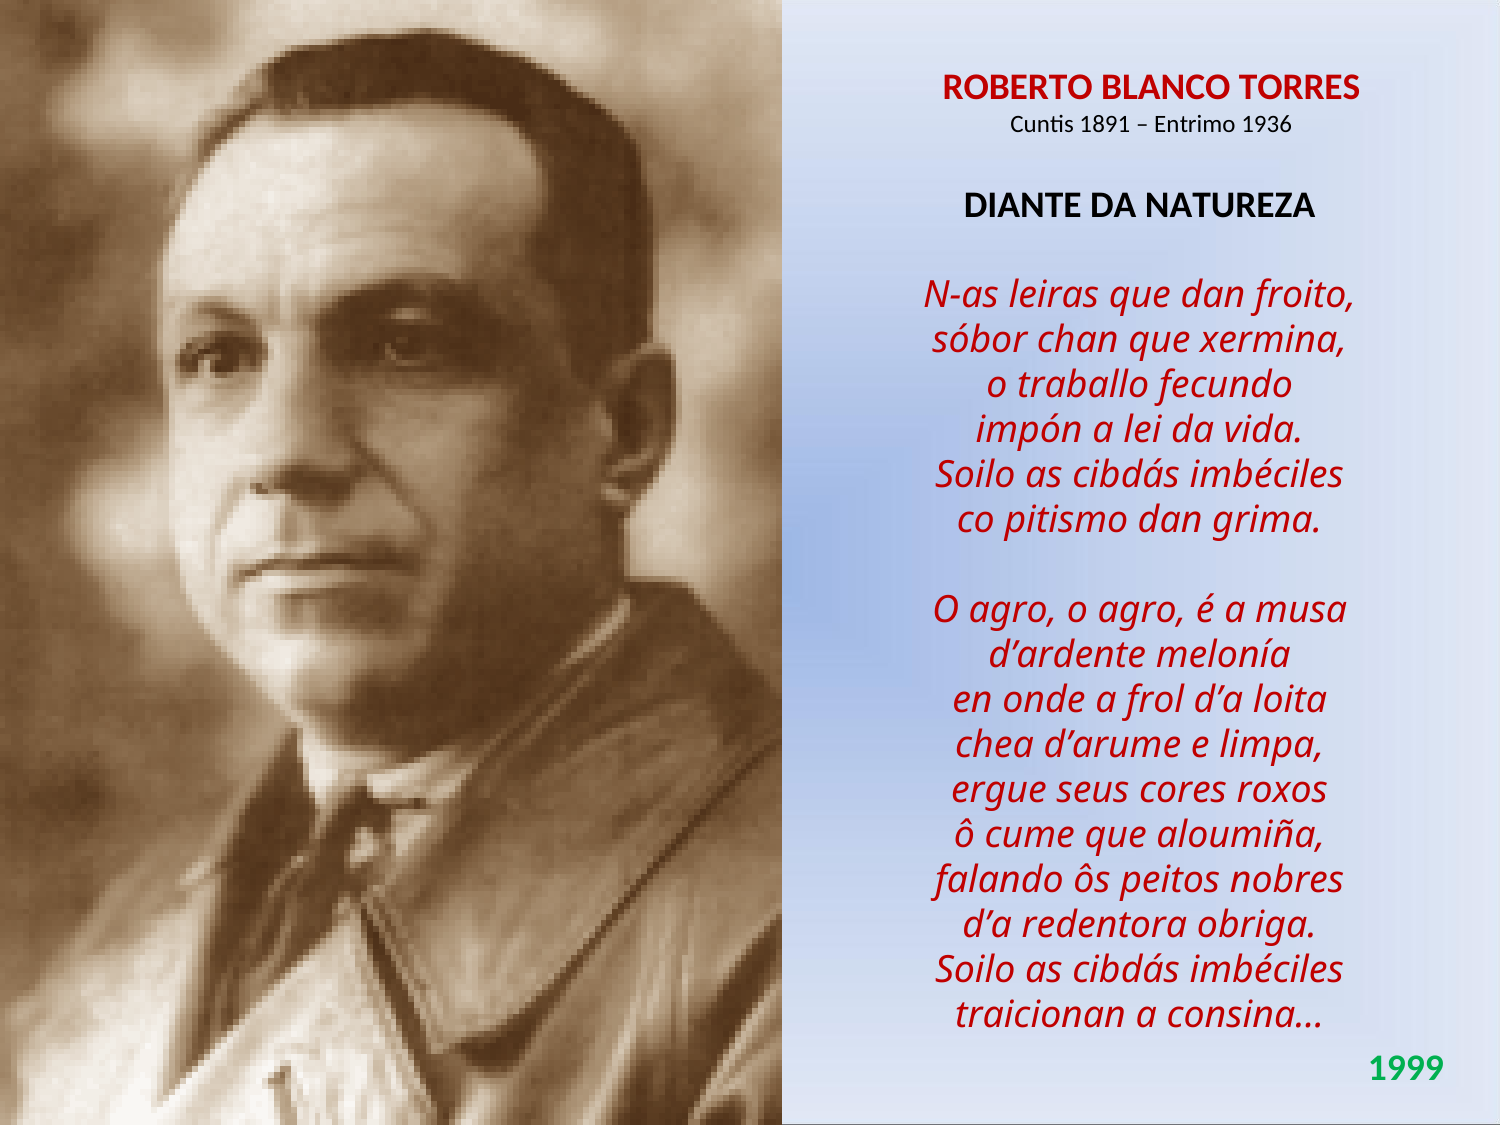

ROBERTO BLANCO TORRES
Cuntis 1891 – Entrimo 1936
DIANTE DA NATUREZA
N-as leiras que dan froito,
sóbor chan que xermina,
o traballo fecundo
impón a lei da vida.
Soilo as cibdás imbéciles
co pitismo dan grima.
O agro, o agro, é a musa
d’ardente melonía
en onde a frol d’a loita
chea d’arume e limpa,
ergue seus cores roxos
ô cume que aloumiña,
falando ôs peitos nobres
d’a redentora obriga.
Soilo as cibdás imbéciles
traicionan a consina…
1999